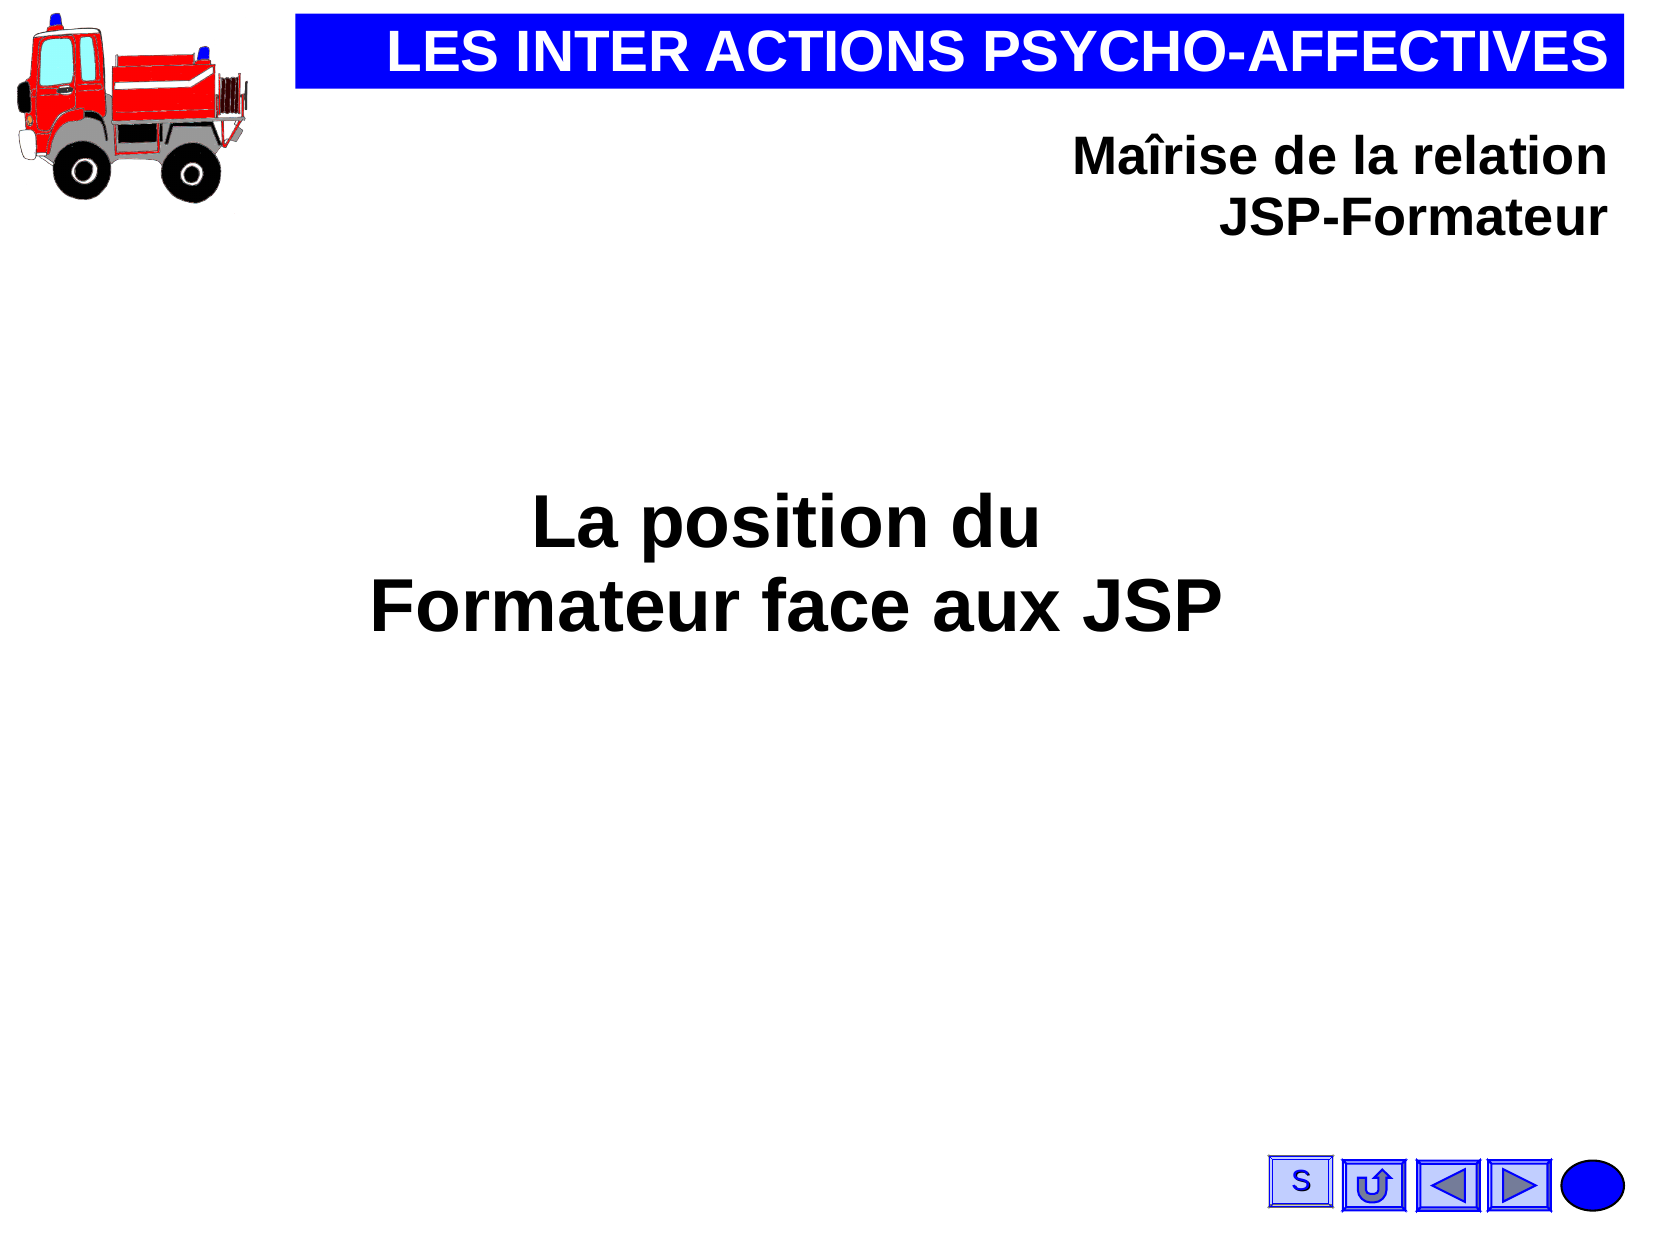

LES INTER ACTIONS PSYCHO-AFFECTIVES
Maîrise de la relation
JSP-Formateur
La position du
Formateur face aux JSP